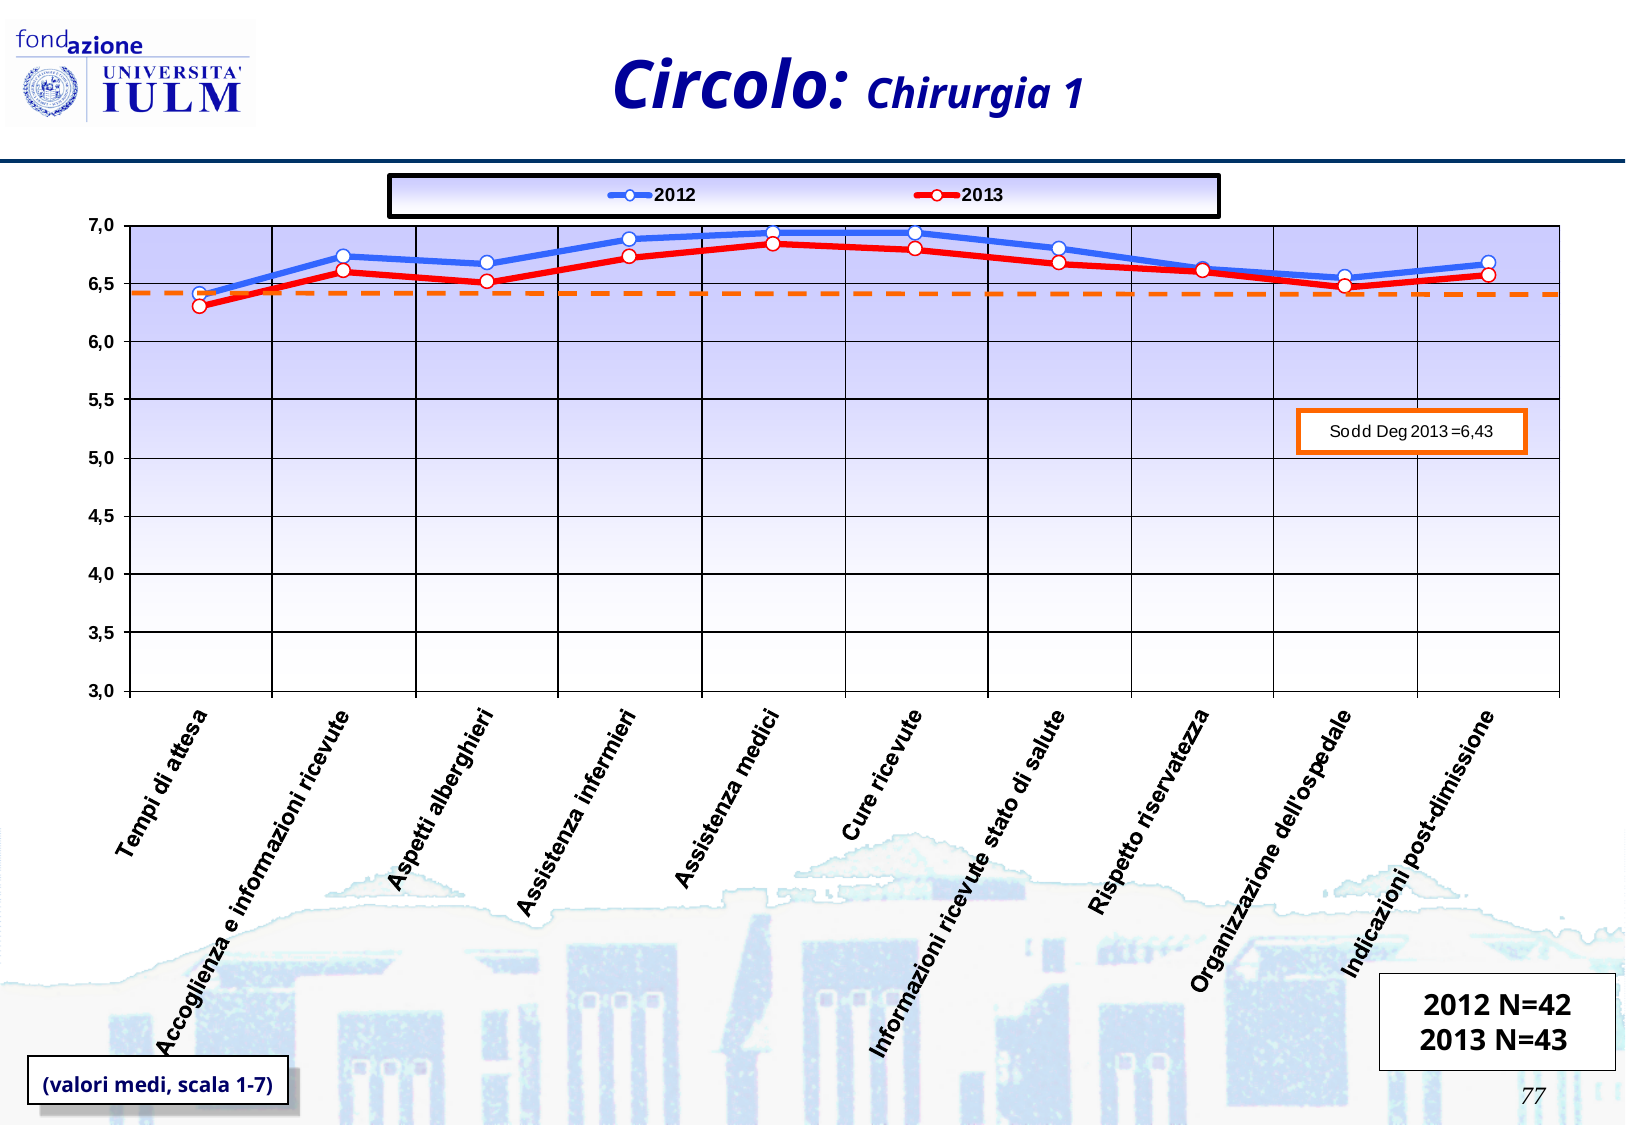

Circolo: Chirurgia 1
2012 N=42
2013 N=43
(valori medi, scala 1-7)